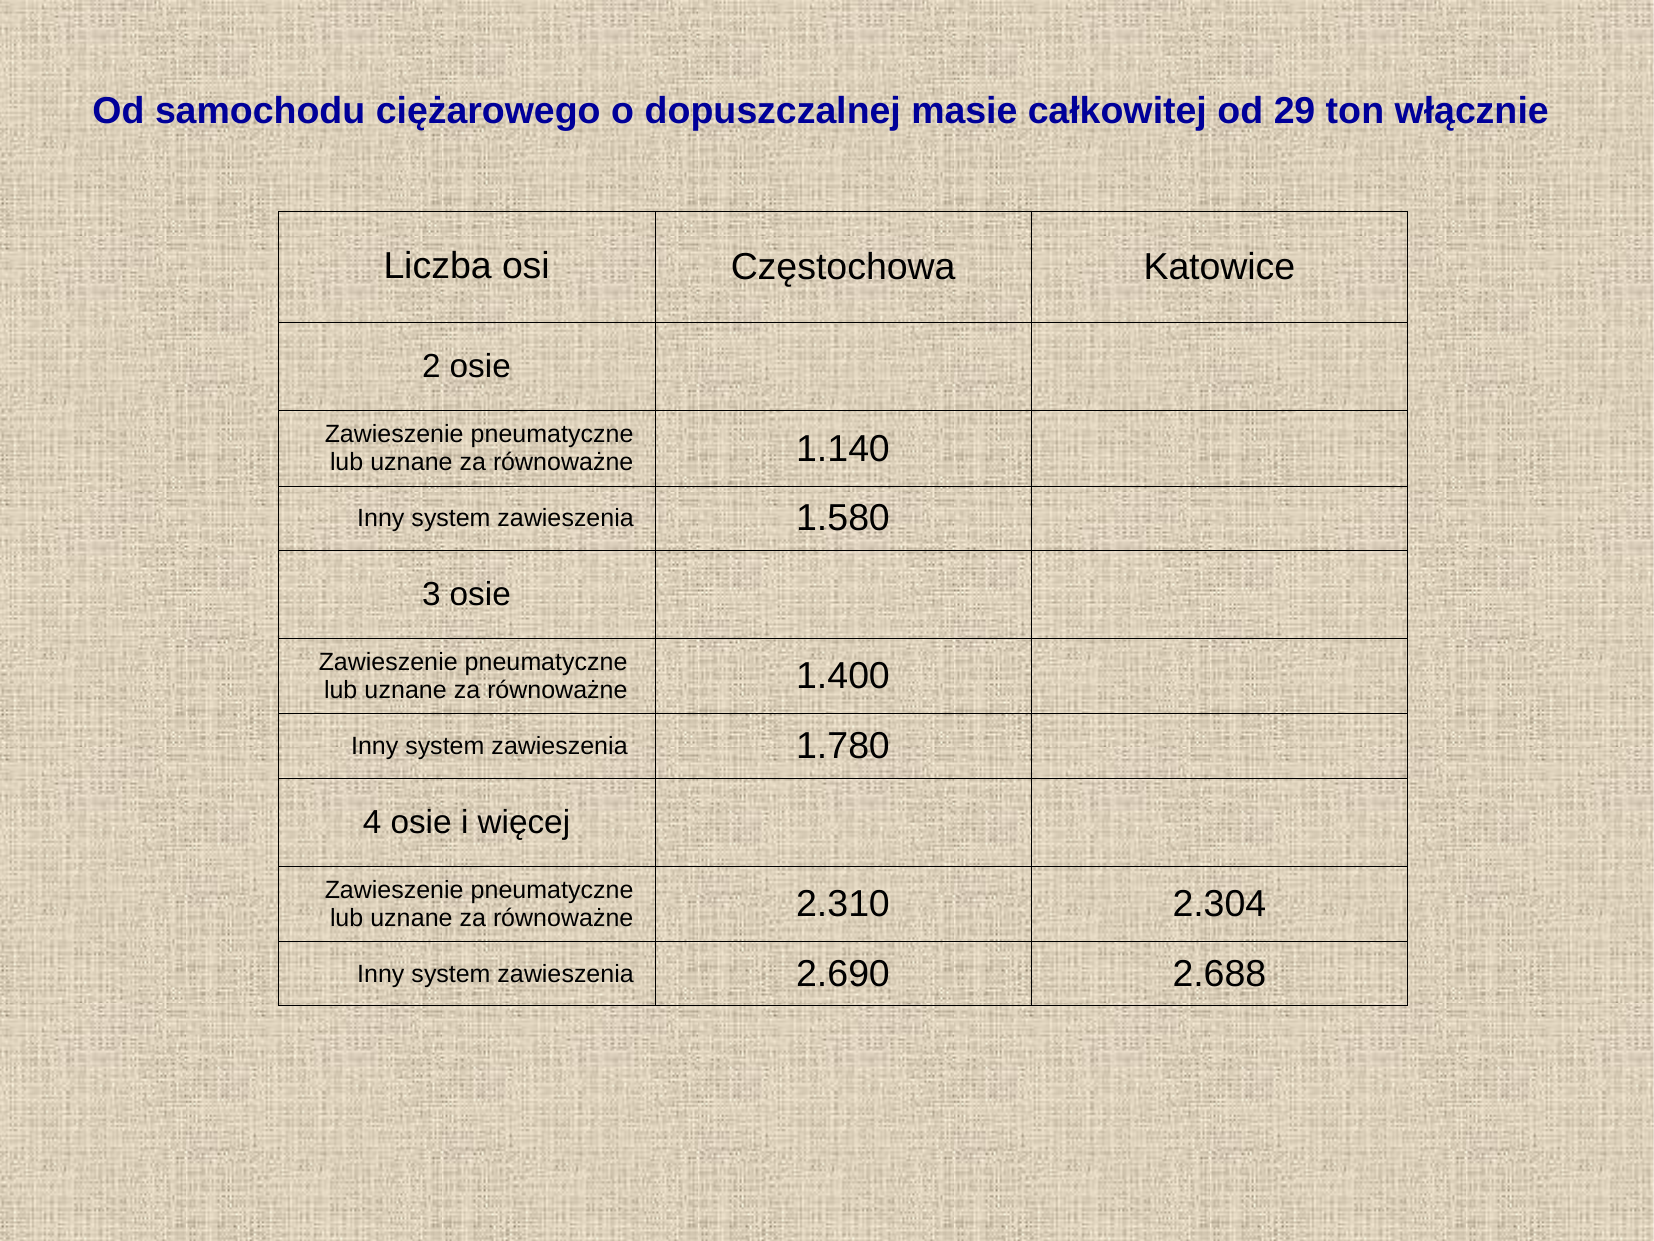

Od samochodu ciężarowego o dopuszczalnej masie całkowitej od 29 ton włącznie
| Liczba osi | Częstochowa | Katowice |
| --- | --- | --- |
| 2 osie | | |
| Zawieszenie pneumatyczne lub uznane za równoważne | 1.140 | |
| Inny system zawieszenia | 1.580 | |
| 3 osie | | |
| Zawieszenie pneumatyczne lub uznane za równoważne | 1.400 | |
| Inny system zawieszenia | 1.780 | |
| 4 osie i więcej | | |
| Zawieszenie pneumatyczne lub uznane za równoważne | 2.310 | 2.304 |
| Inny system zawieszenia | 2.690 | 2.688 |